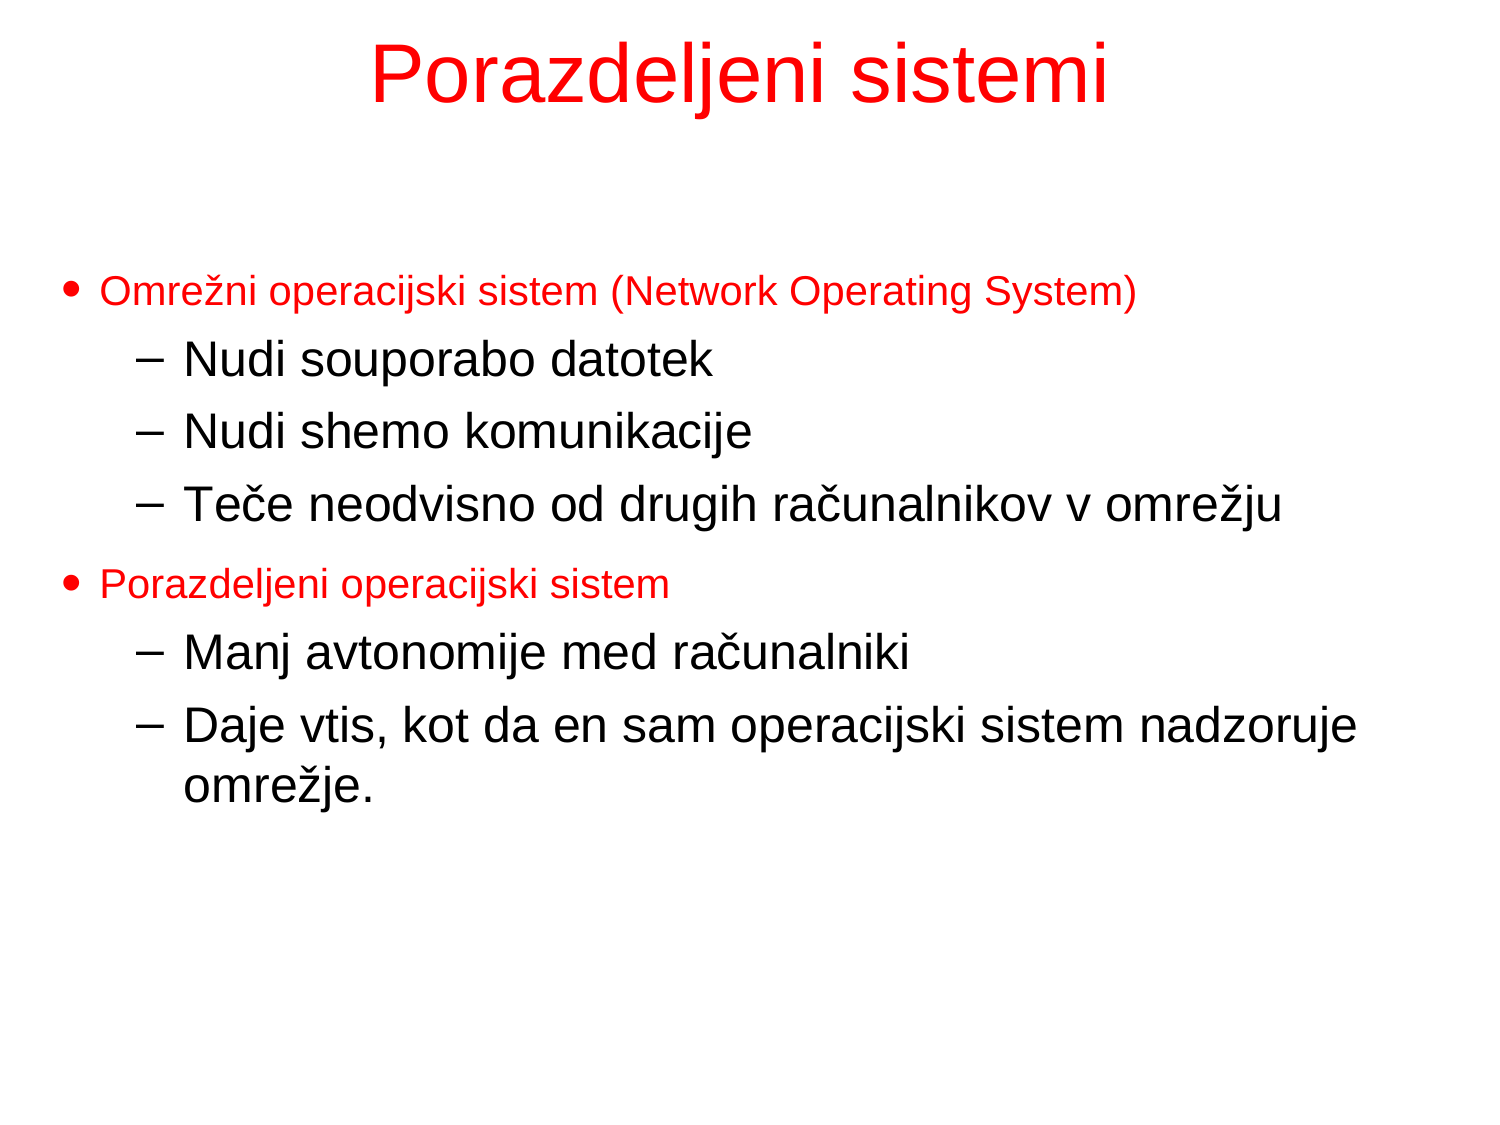

Porazdeljeni sistemi
# Omrežni operacijski sistem (Network Operating System)
Nudi souporabo datotek
Nudi shemo komunikacije
Teče neodvisno od drugih računalnikov v omrežju
Porazdeljeni operacijski sistem
Manj avtonomije med računalniki
Daje vtis, kot da en sam operacijski sistem nadzoruje omrežje.